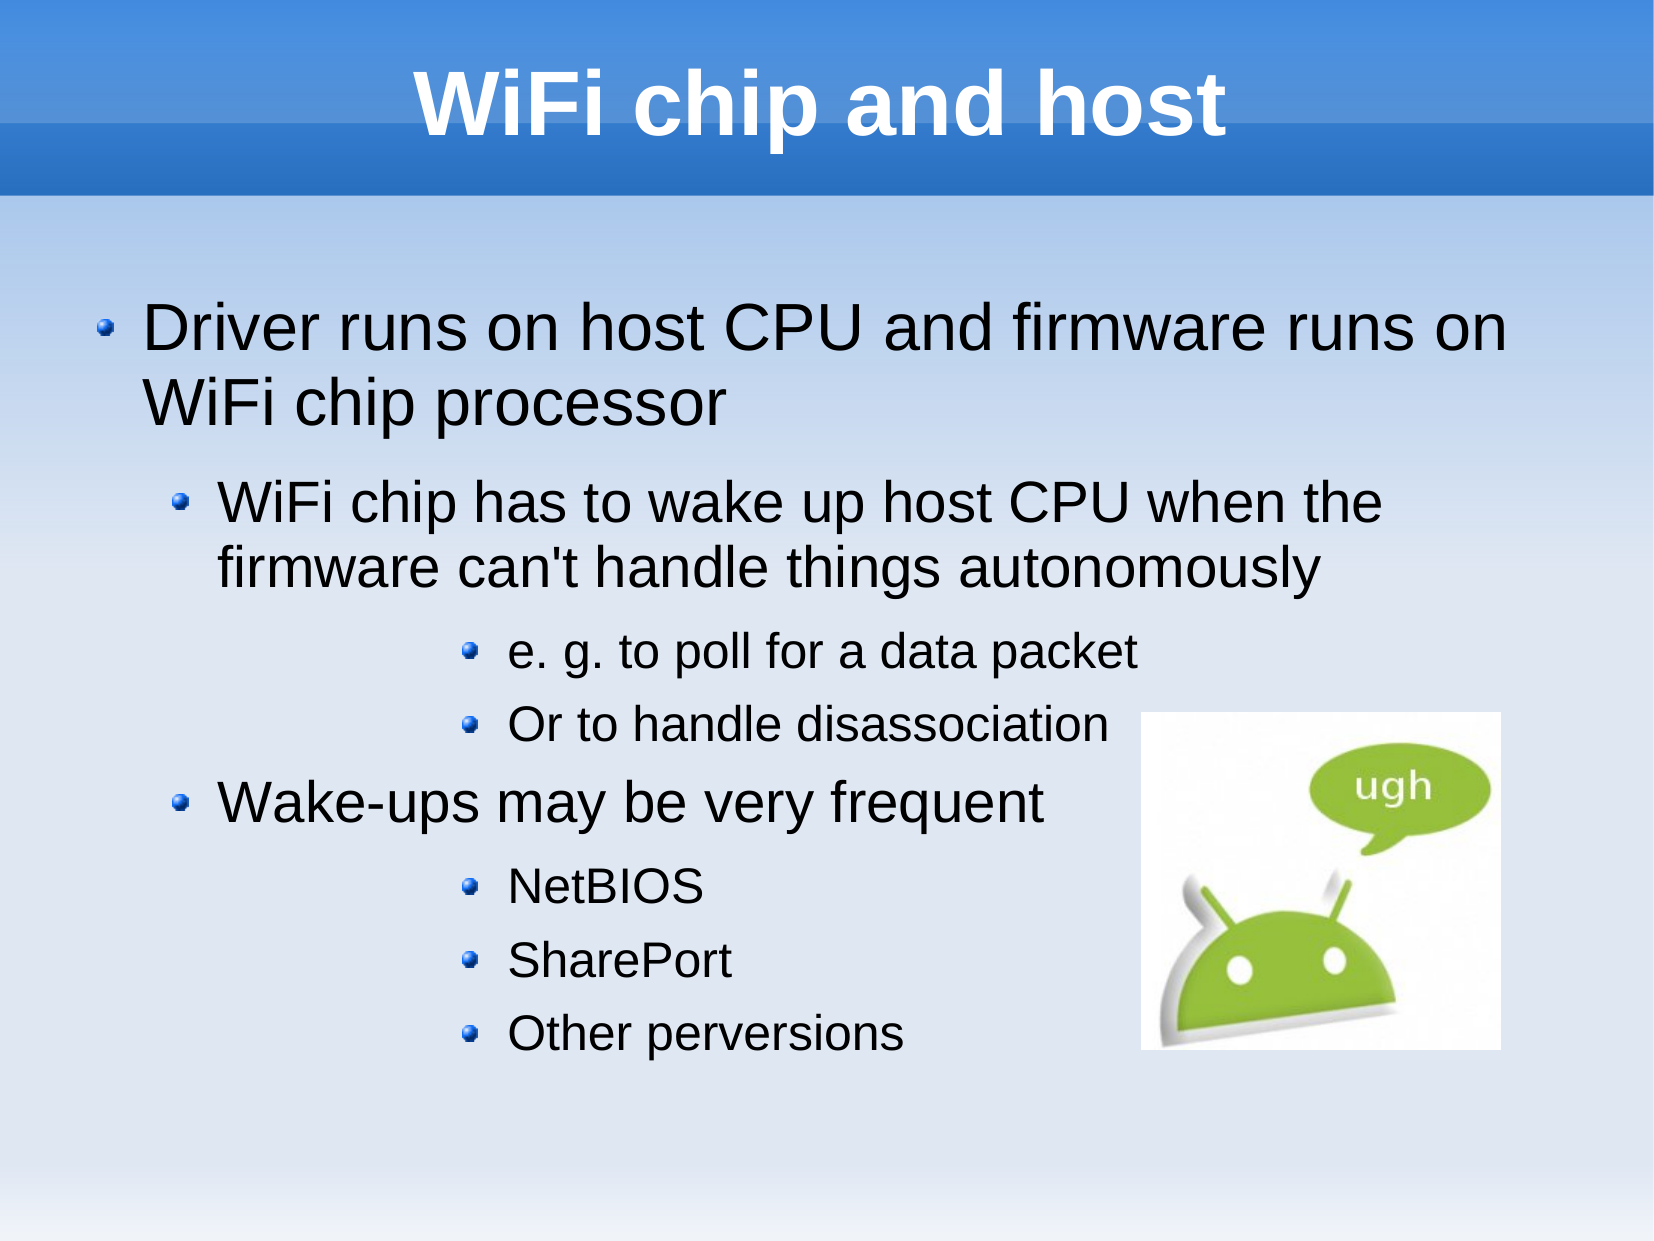

# WiFi chip and host
Driver runs on host CPU and firmware runs on WiFi chip processor
WiFi chip has to wake up host CPU when the firmware can't handle things autonomously
e. g. to poll for a data packet
Or to handle disassociation
Wake-ups may be very frequent
NetBIOS
SharePort
Other perversions